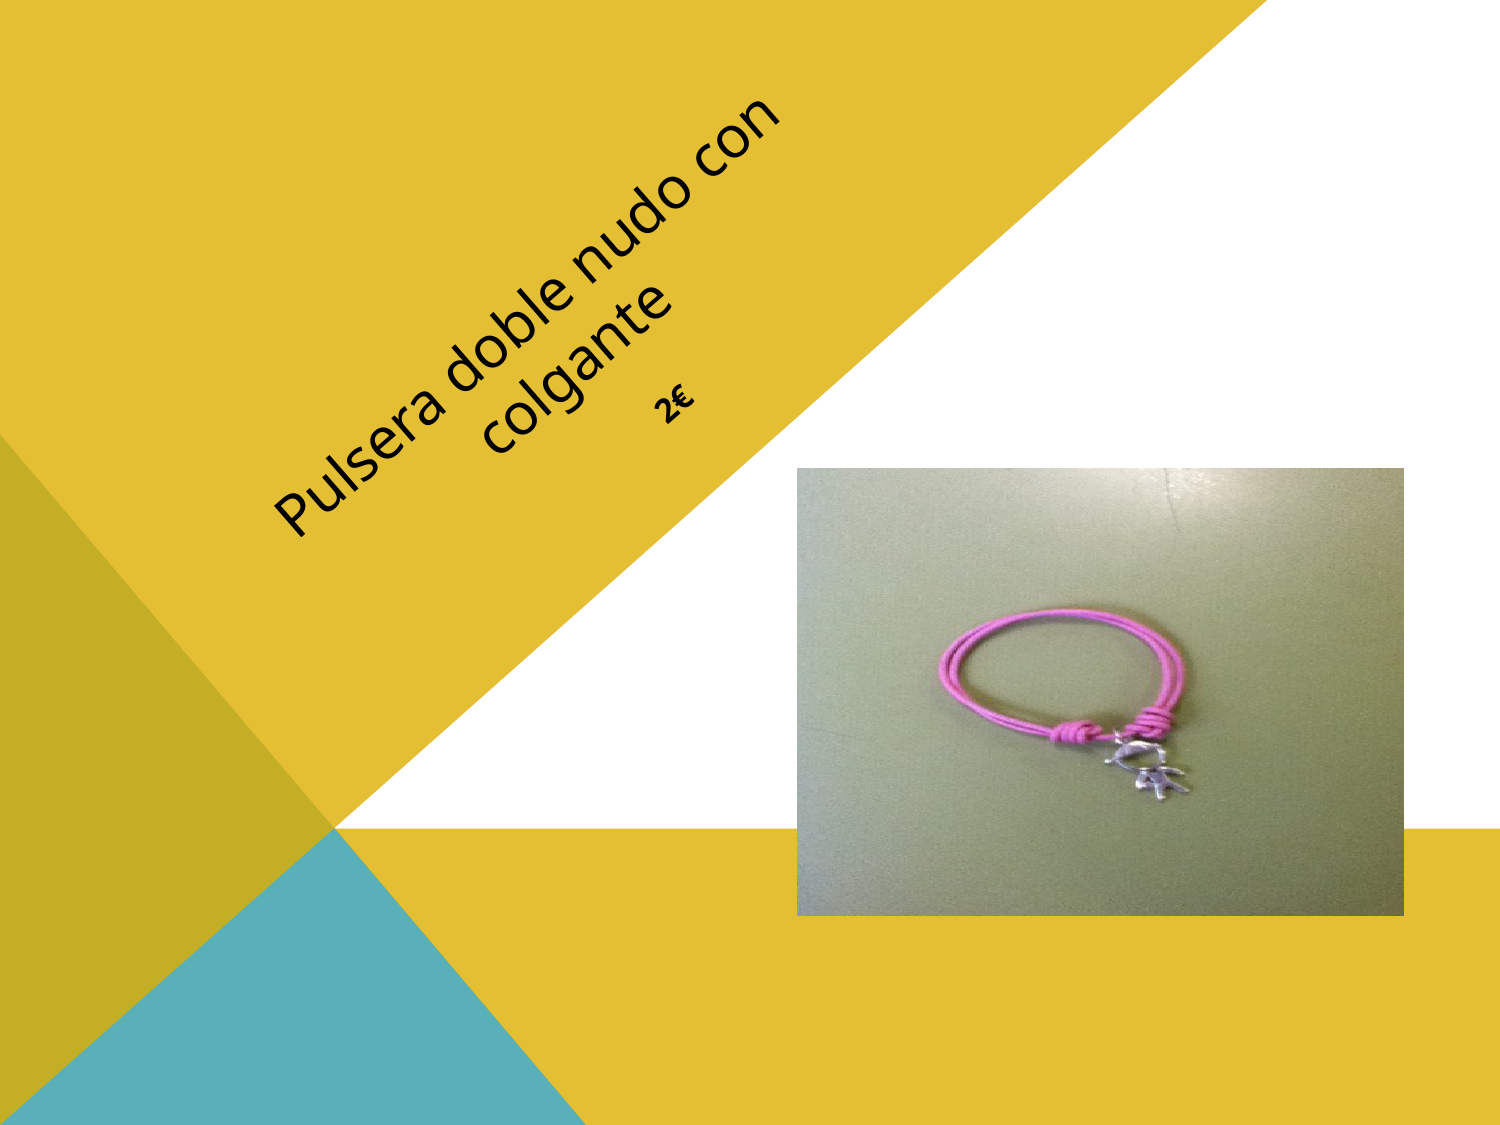

# Pulsera doble nudo con colgante
2€